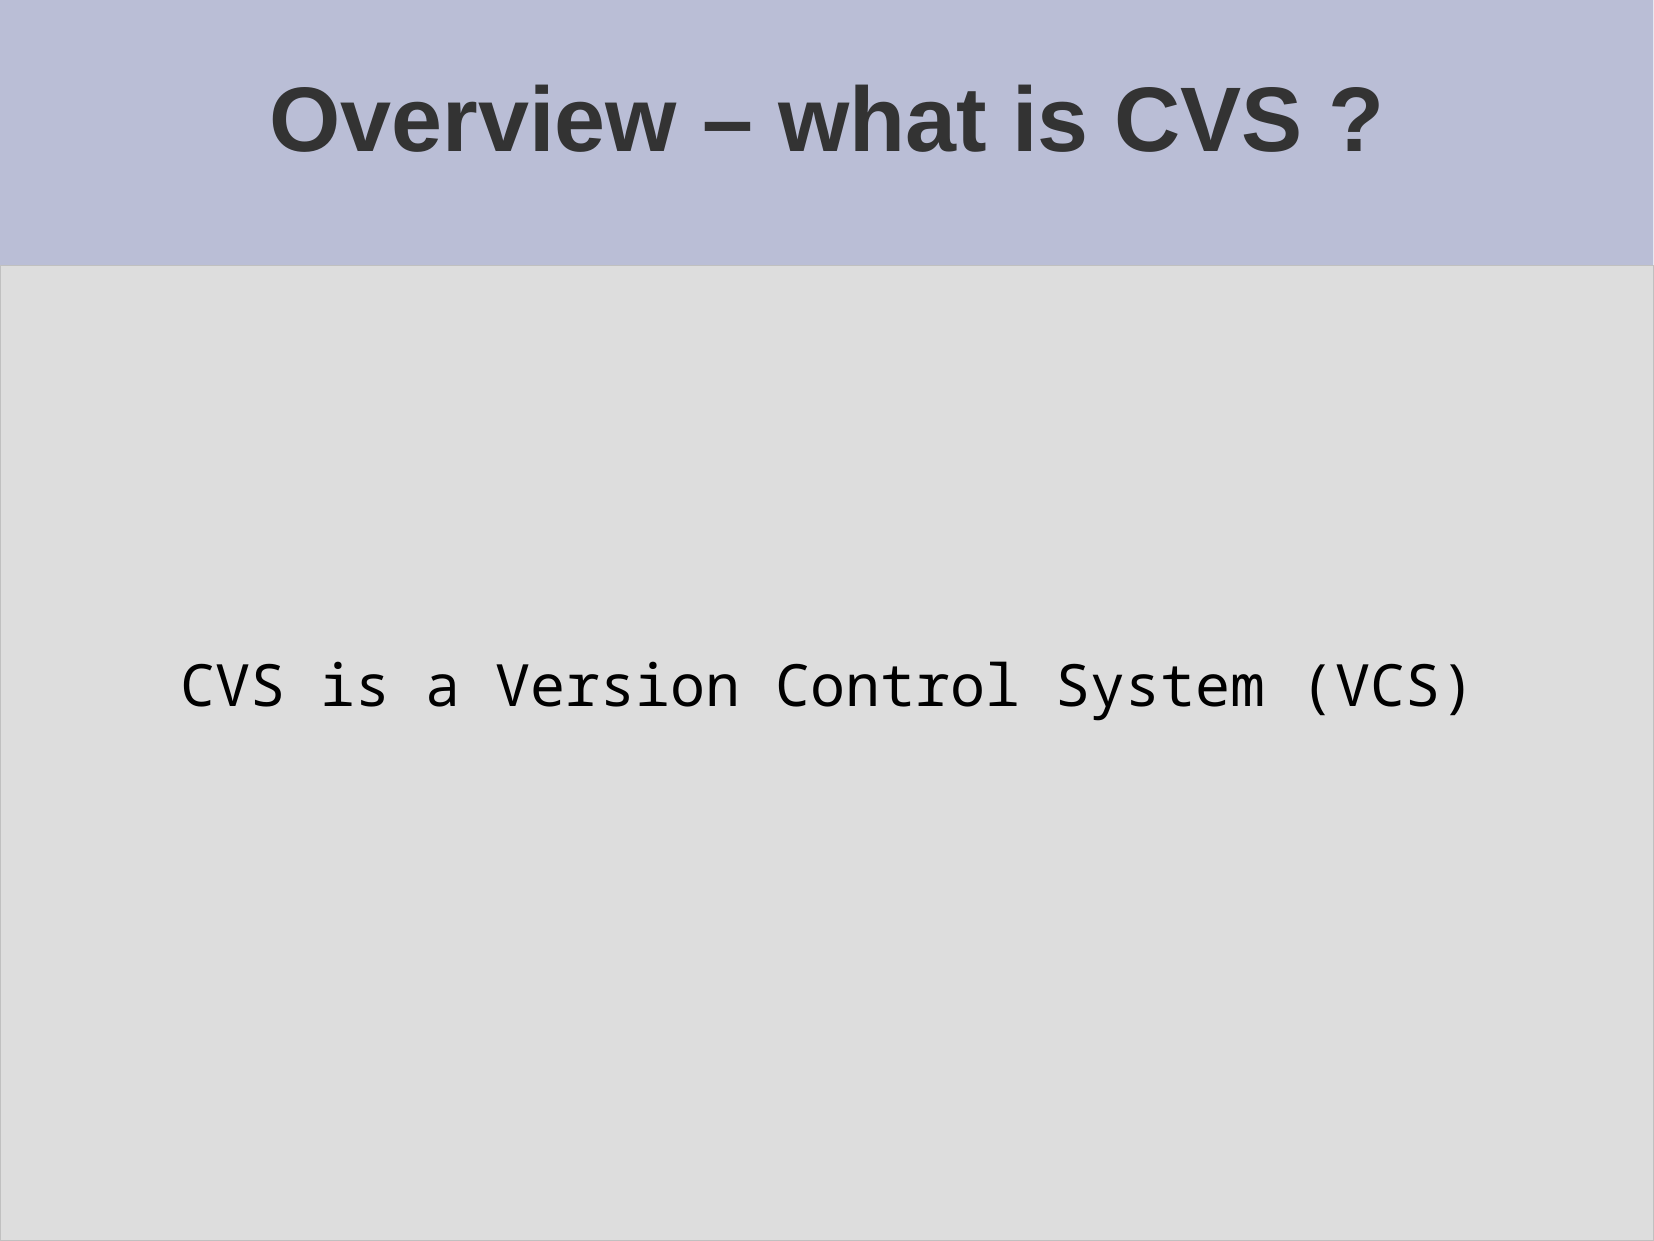

# Overview – what is CVS ?
CVS is a Version Control System (VCS)